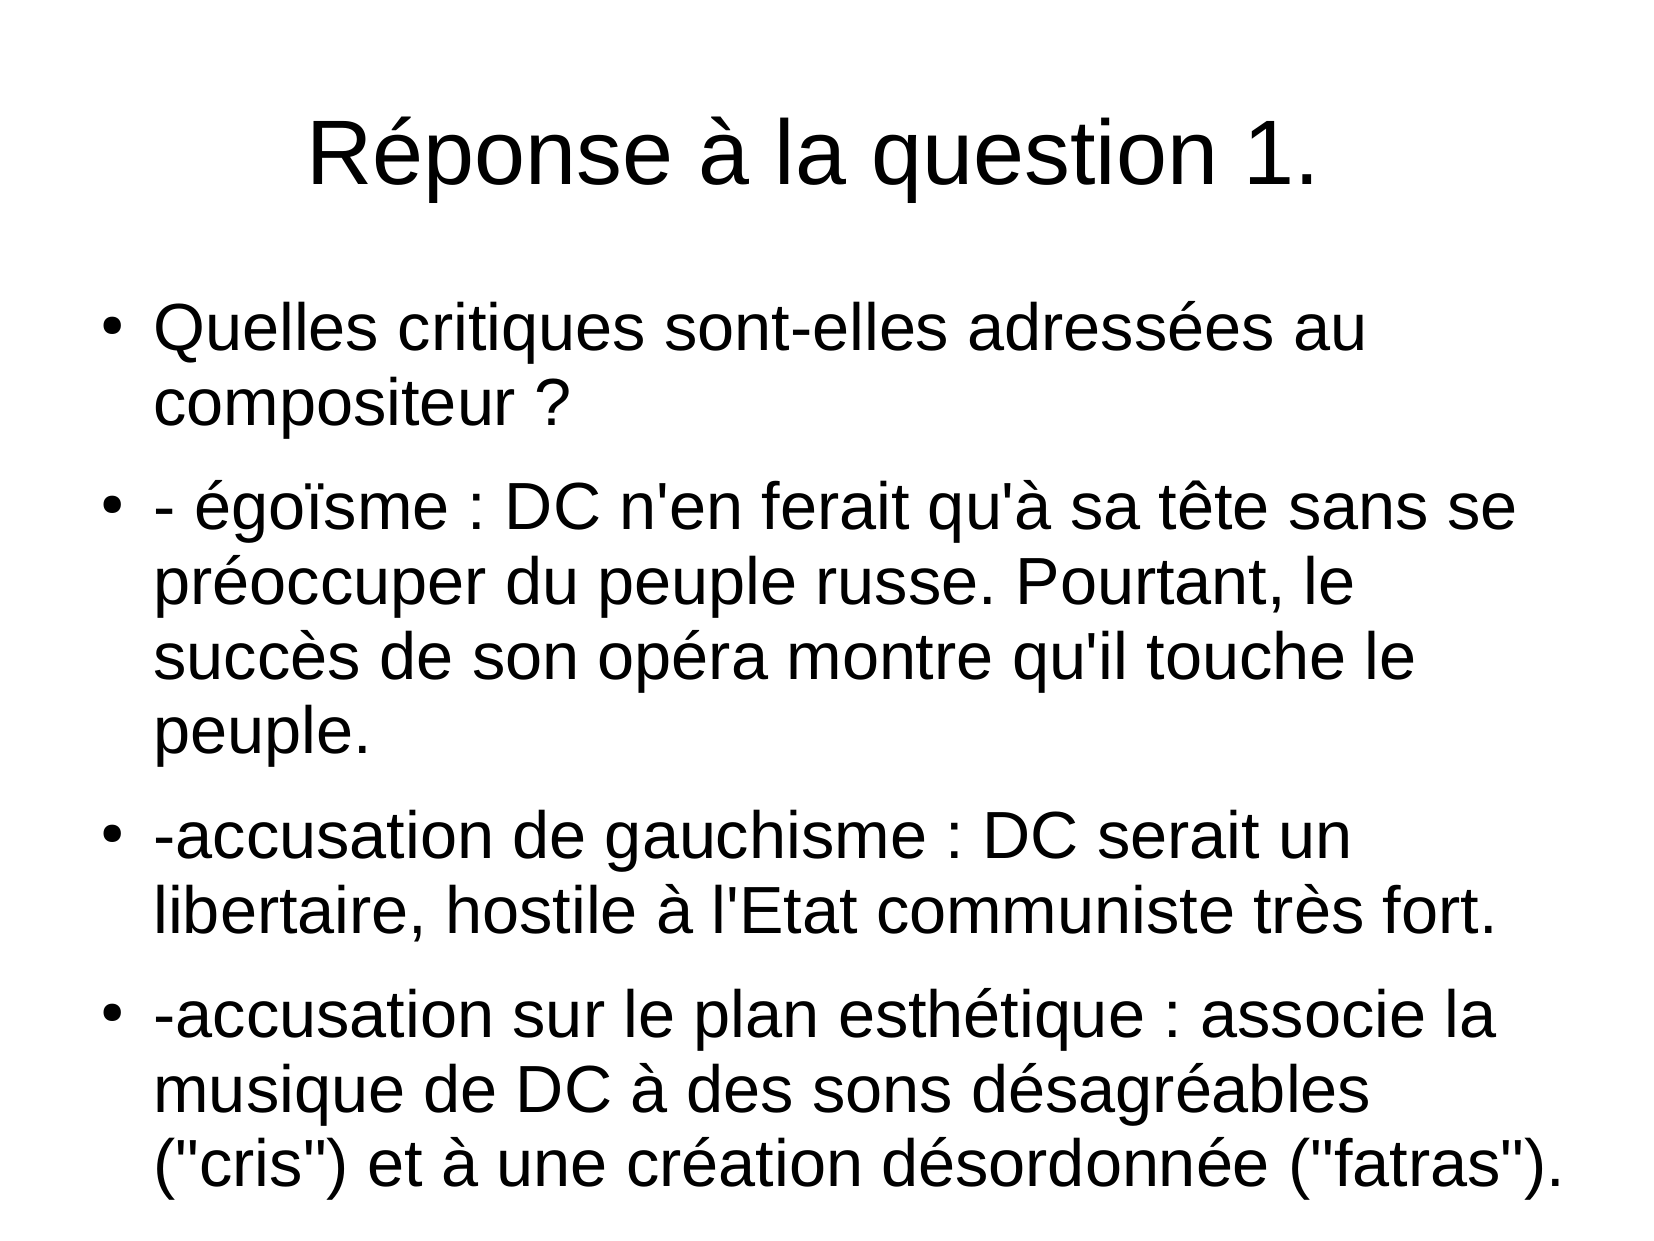

# Réponse à la question 1.
Quelles critiques sont-elles adressées au compositeur ?
- égoïsme : DC n'en ferait qu'à sa tête sans se préoccuper du peuple russe. Pourtant, le succès de son opéra montre qu'il touche le peuple.
-accusation de gauchisme : DC serait un libertaire, hostile à l'Etat communiste très fort.
-accusation sur le plan esthétique : associe la musique de DC à des sons désagréables ("cris") et à une création désordonnée ("fatras").